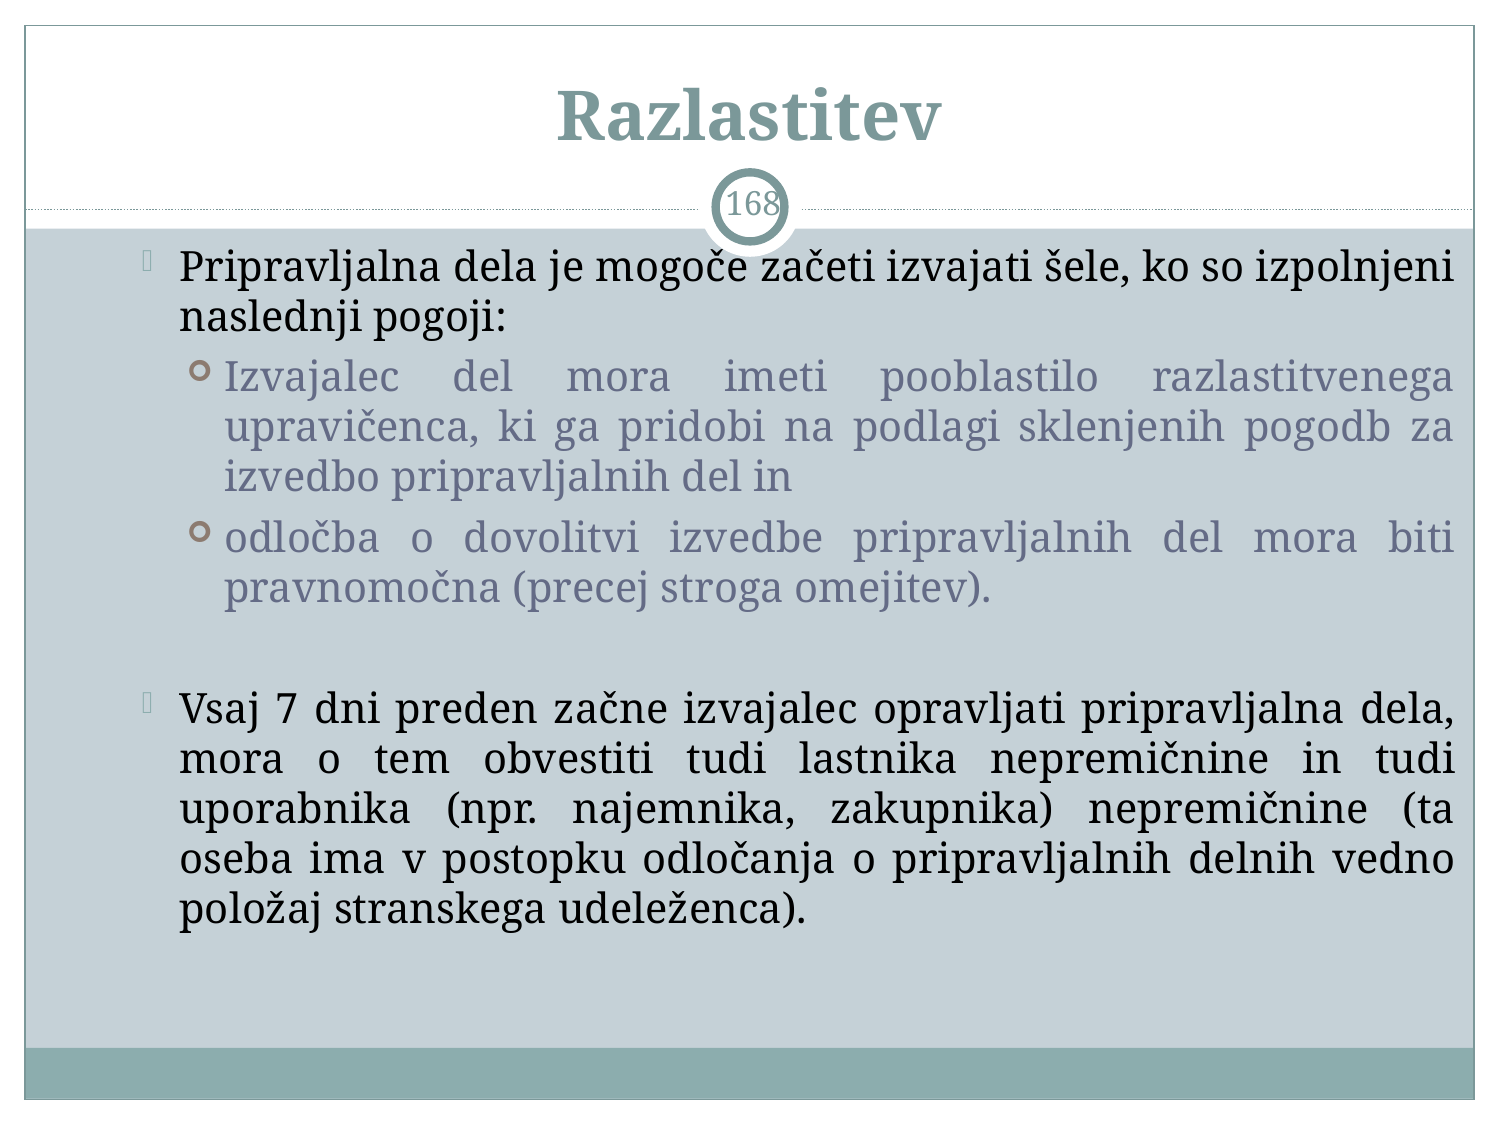

# Razlastitev
Pripravljalna dela je mogoče začeti izvajati šele, ko so izpolnjeni naslednji pogoji:
Izvajalec del mora imeti pooblastilo razlastitvenega upravičenca, ki ga pridobi na podlagi sklenjenih pogodb za izvedbo pripravljalnih del in
odločba o dovolitvi izvedbe pripravljalnih del mora biti pravnomočna (precej stroga omejitev).
Vsaj 7 dni preden začne izvajalec opravljati pripravljalna dela, mora o tem obvestiti tudi lastnika nepremičnine in tudi uporabnika (npr. najemnika, zakupnika) nepremičnine (ta oseba ima v postopku odločanja o pripravljalnih delnih vedno položaj stranskega udeleženca).